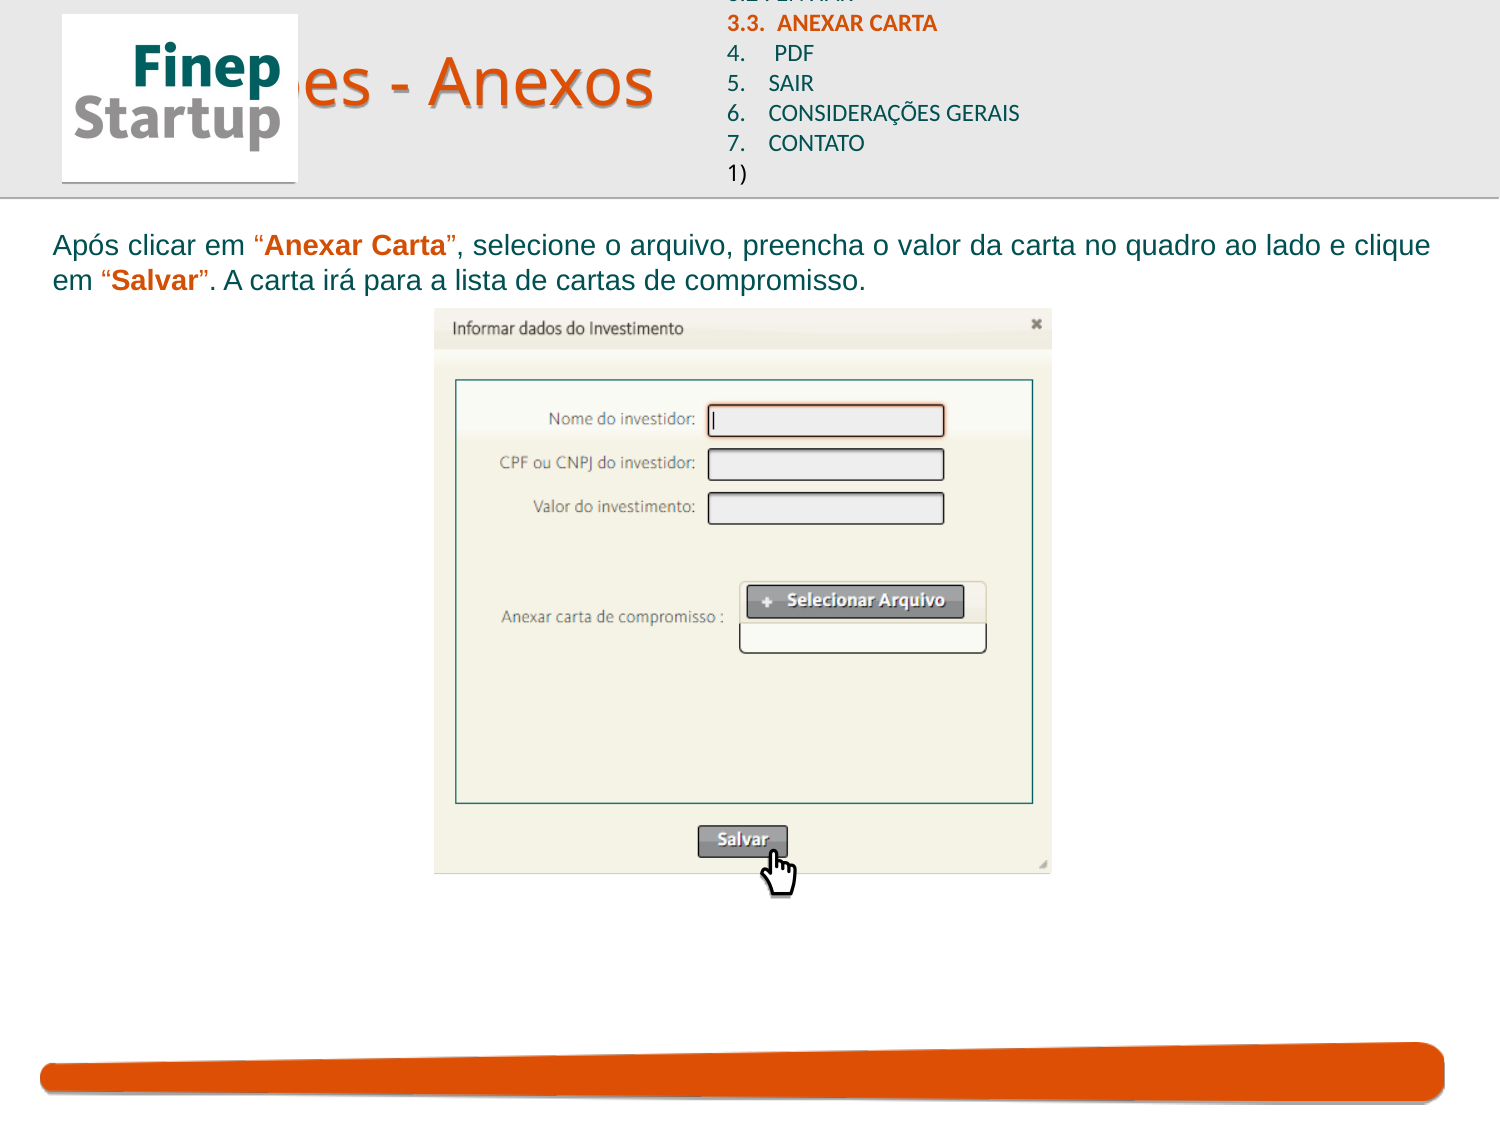

1. 1º ACESSO
2. CADASTRO
3. BOTÕES DO FORMULÁRIO
3.1. SALVAR
3.2 . ENVIAR
3.3. ANEXAR CARTA
4. PDF
5. SAIR
6. CONSIDERAÇÕES GERAIS
7. CONTATO
# 3. Botões - Anexos
Após clicar em “Anexar Carta”, selecione o arquivo, preencha o valor da carta no quadro ao lado e clique em “Salvar”. A carta irá para a lista de cartas de compromisso.